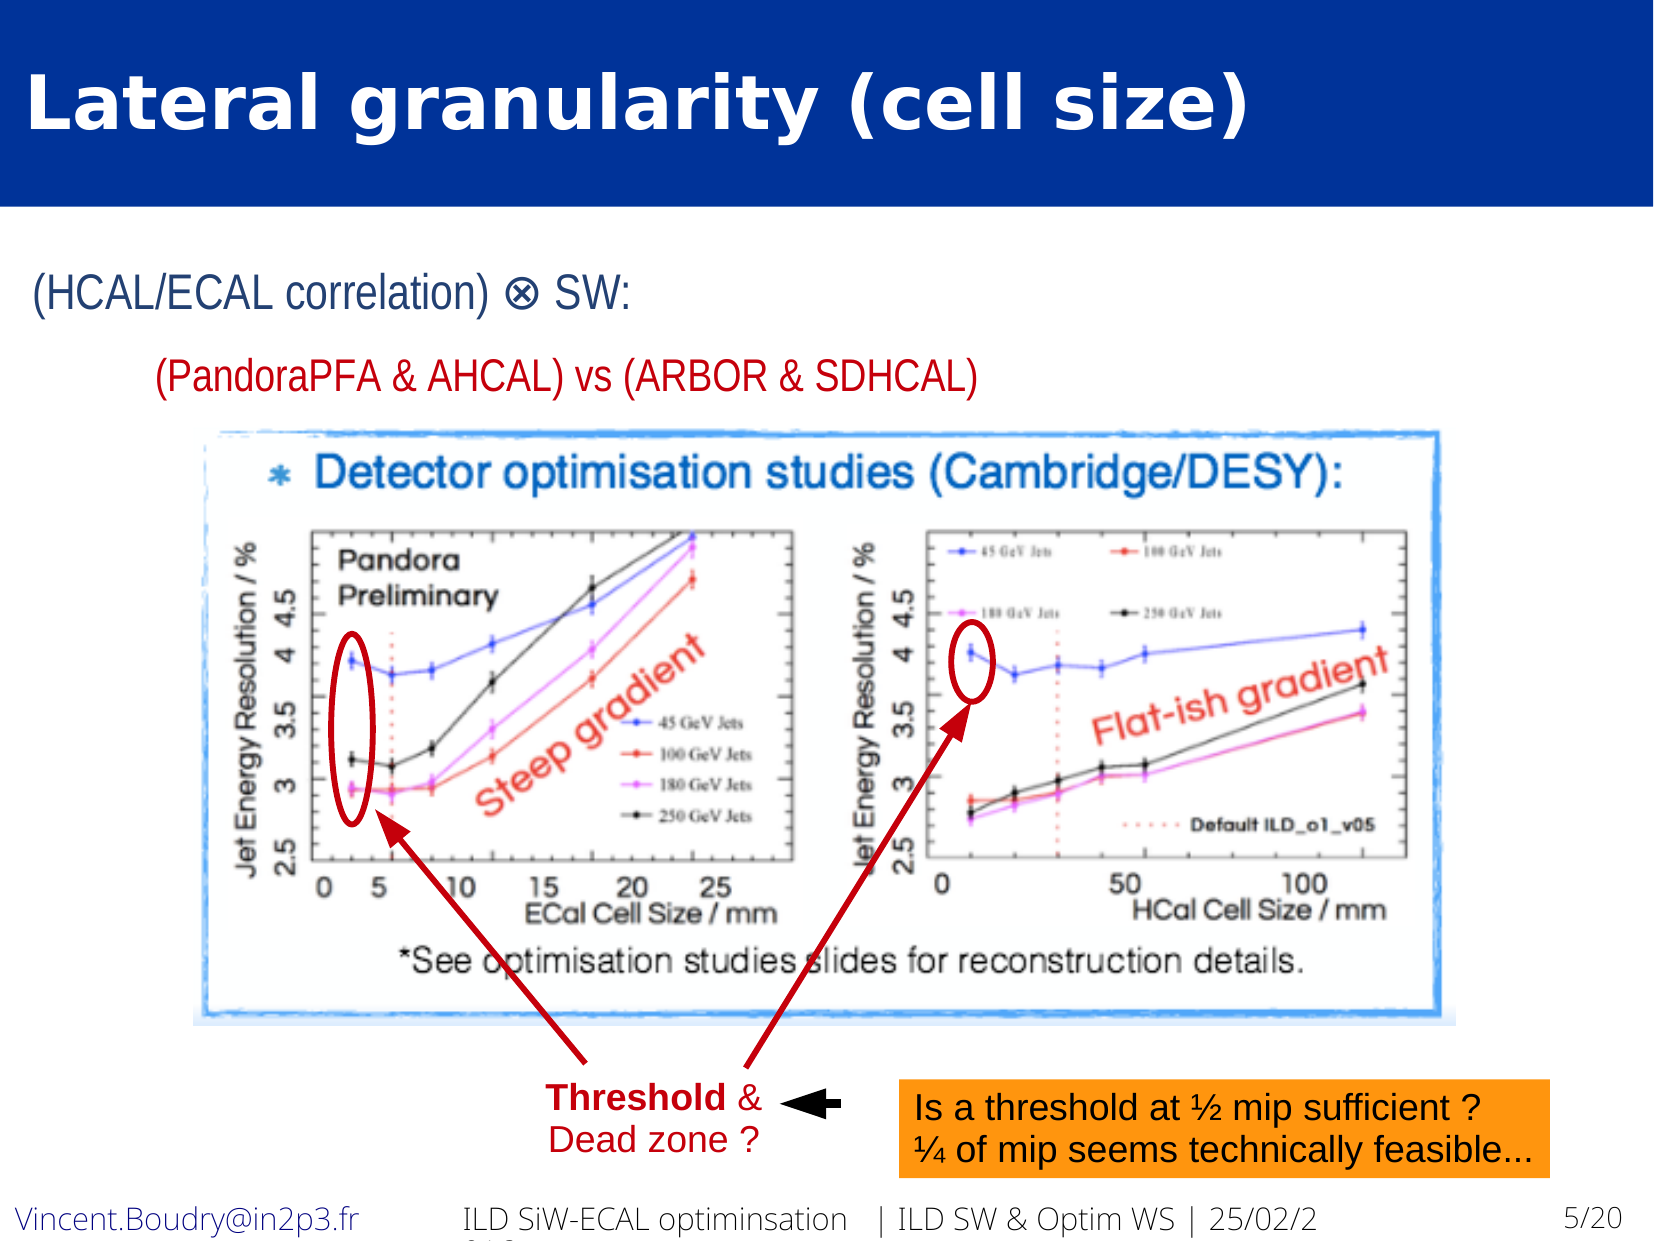

# Lateral granularity (cell size)
(HCAL/ECAL correlation) ⊗ SW:
(PandoraPFA & AHCAL) vs (ARBOR & SDHCAL)
Threshold &
Dead zone ?
Is a threshold at ½ mip sufficient ?
¼ of mip seems technically feasible...
ILD SiW-ECAL optiminsation | ILD SW & Optim WS | 25/02/2016
5